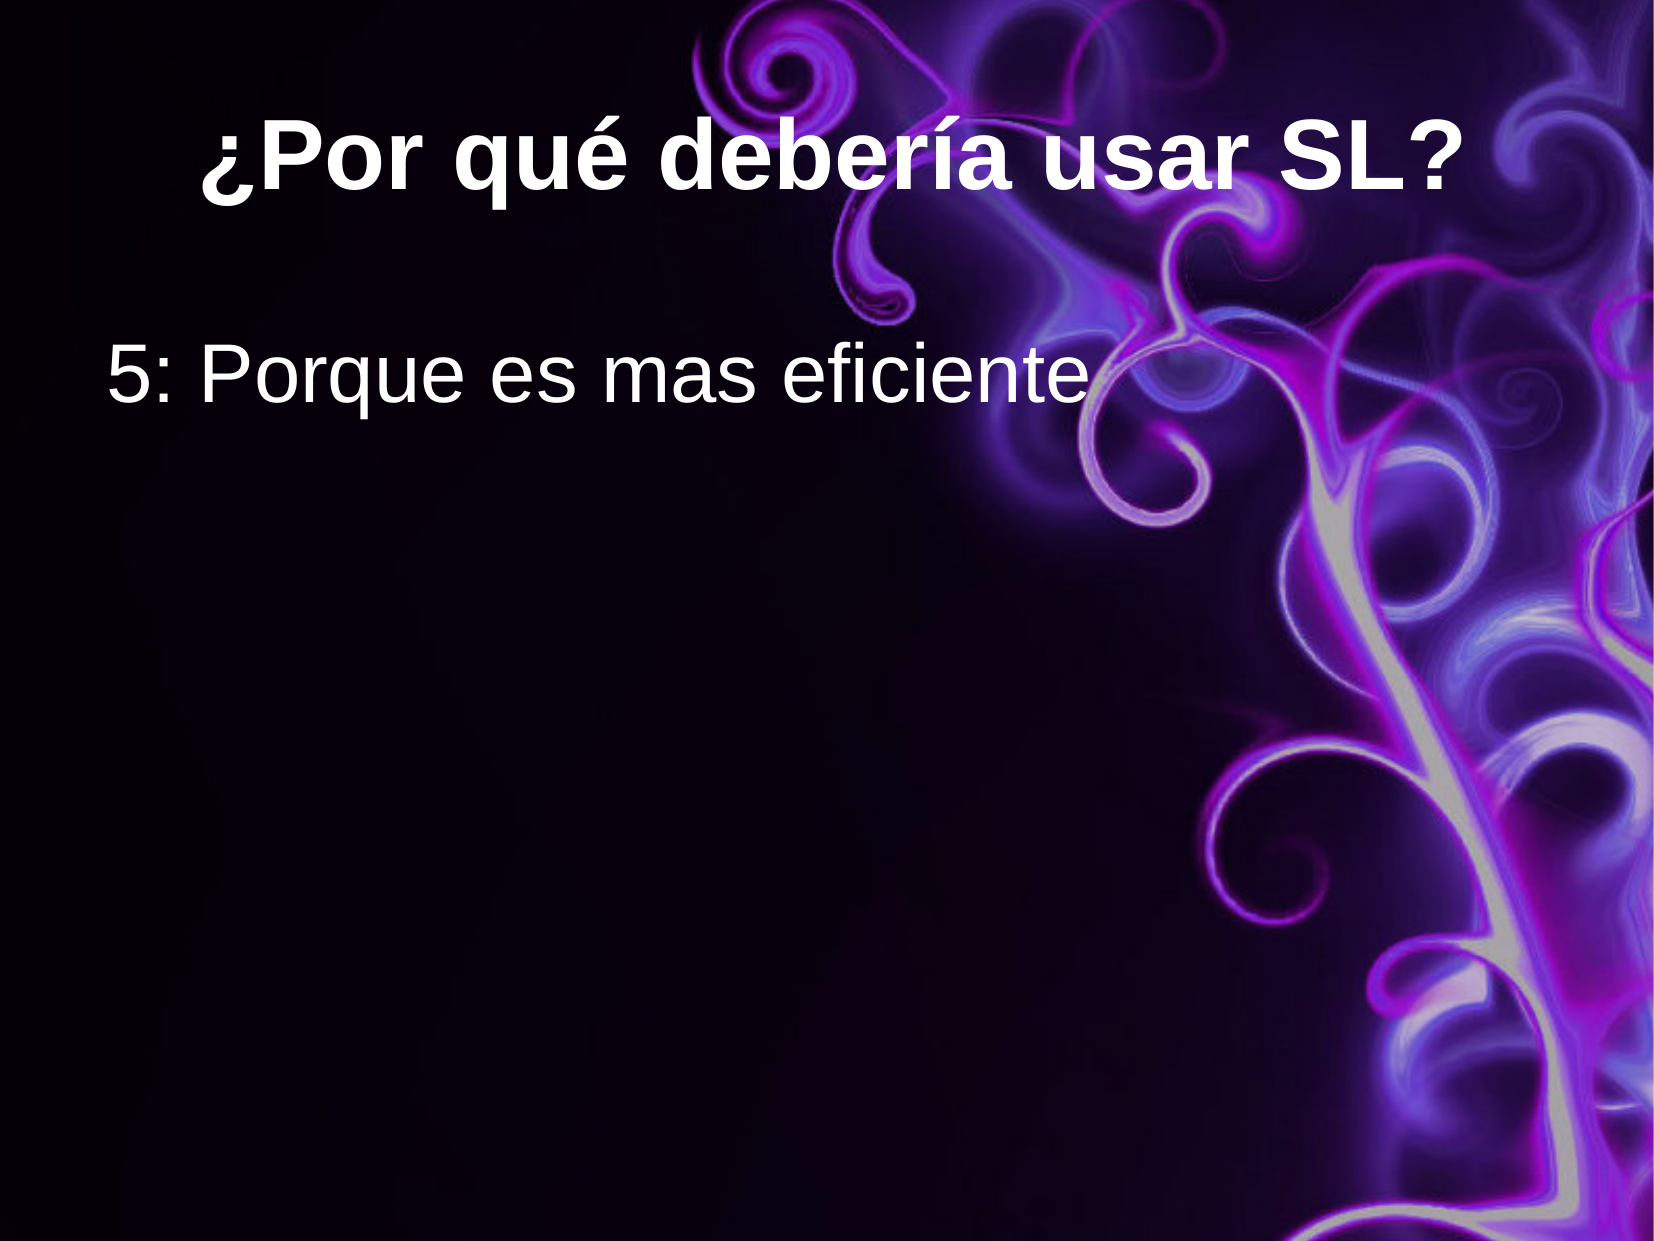

¿Por qué debería usar SL?
# 5: Porque es mas eficiente